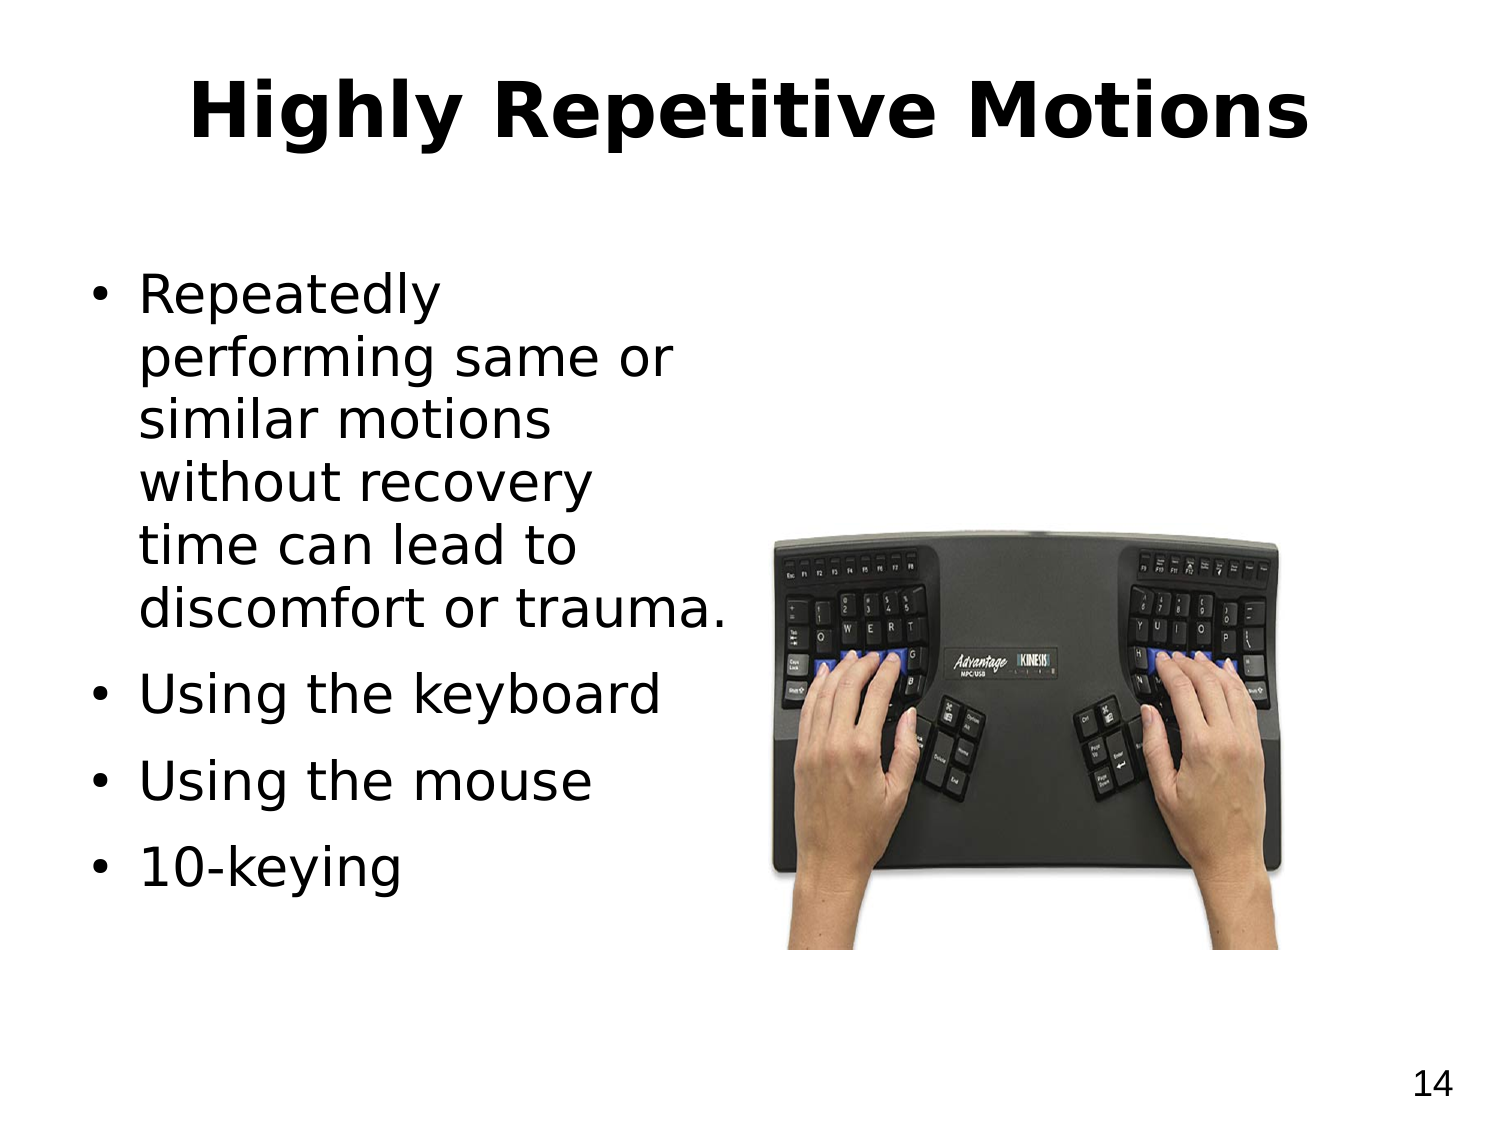

Highly Repetitive Motions
# Repeatedly performing same or similar motions without recovery time can lead to discomfort or trauma.
Using the keyboard
Using the mouse
10-keying